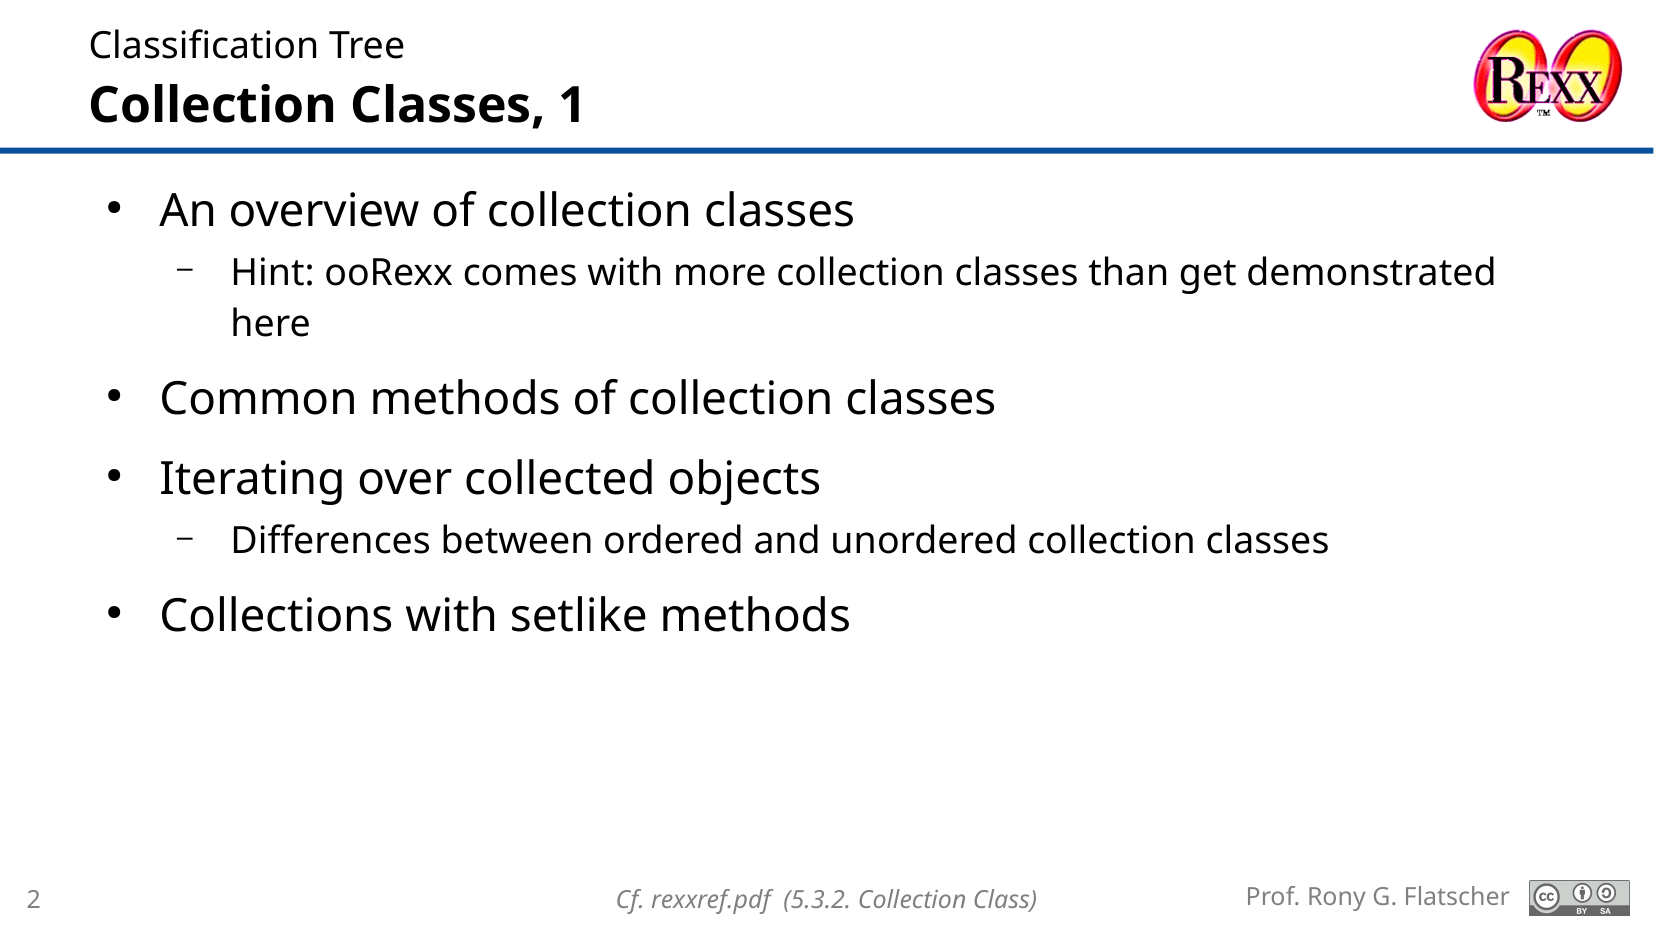

Classification Tree
Collection Classes, 1
# An overview of collection classes
Hint: ooRexx comes with more collection classes than get demonstrated here
Common methods of collection classes
Iterating over collected objects
Differences between ordered and unordered collection classes
Collections with setlike methods
Cf. rexxref.pdf (5.3.2. Collection Class)